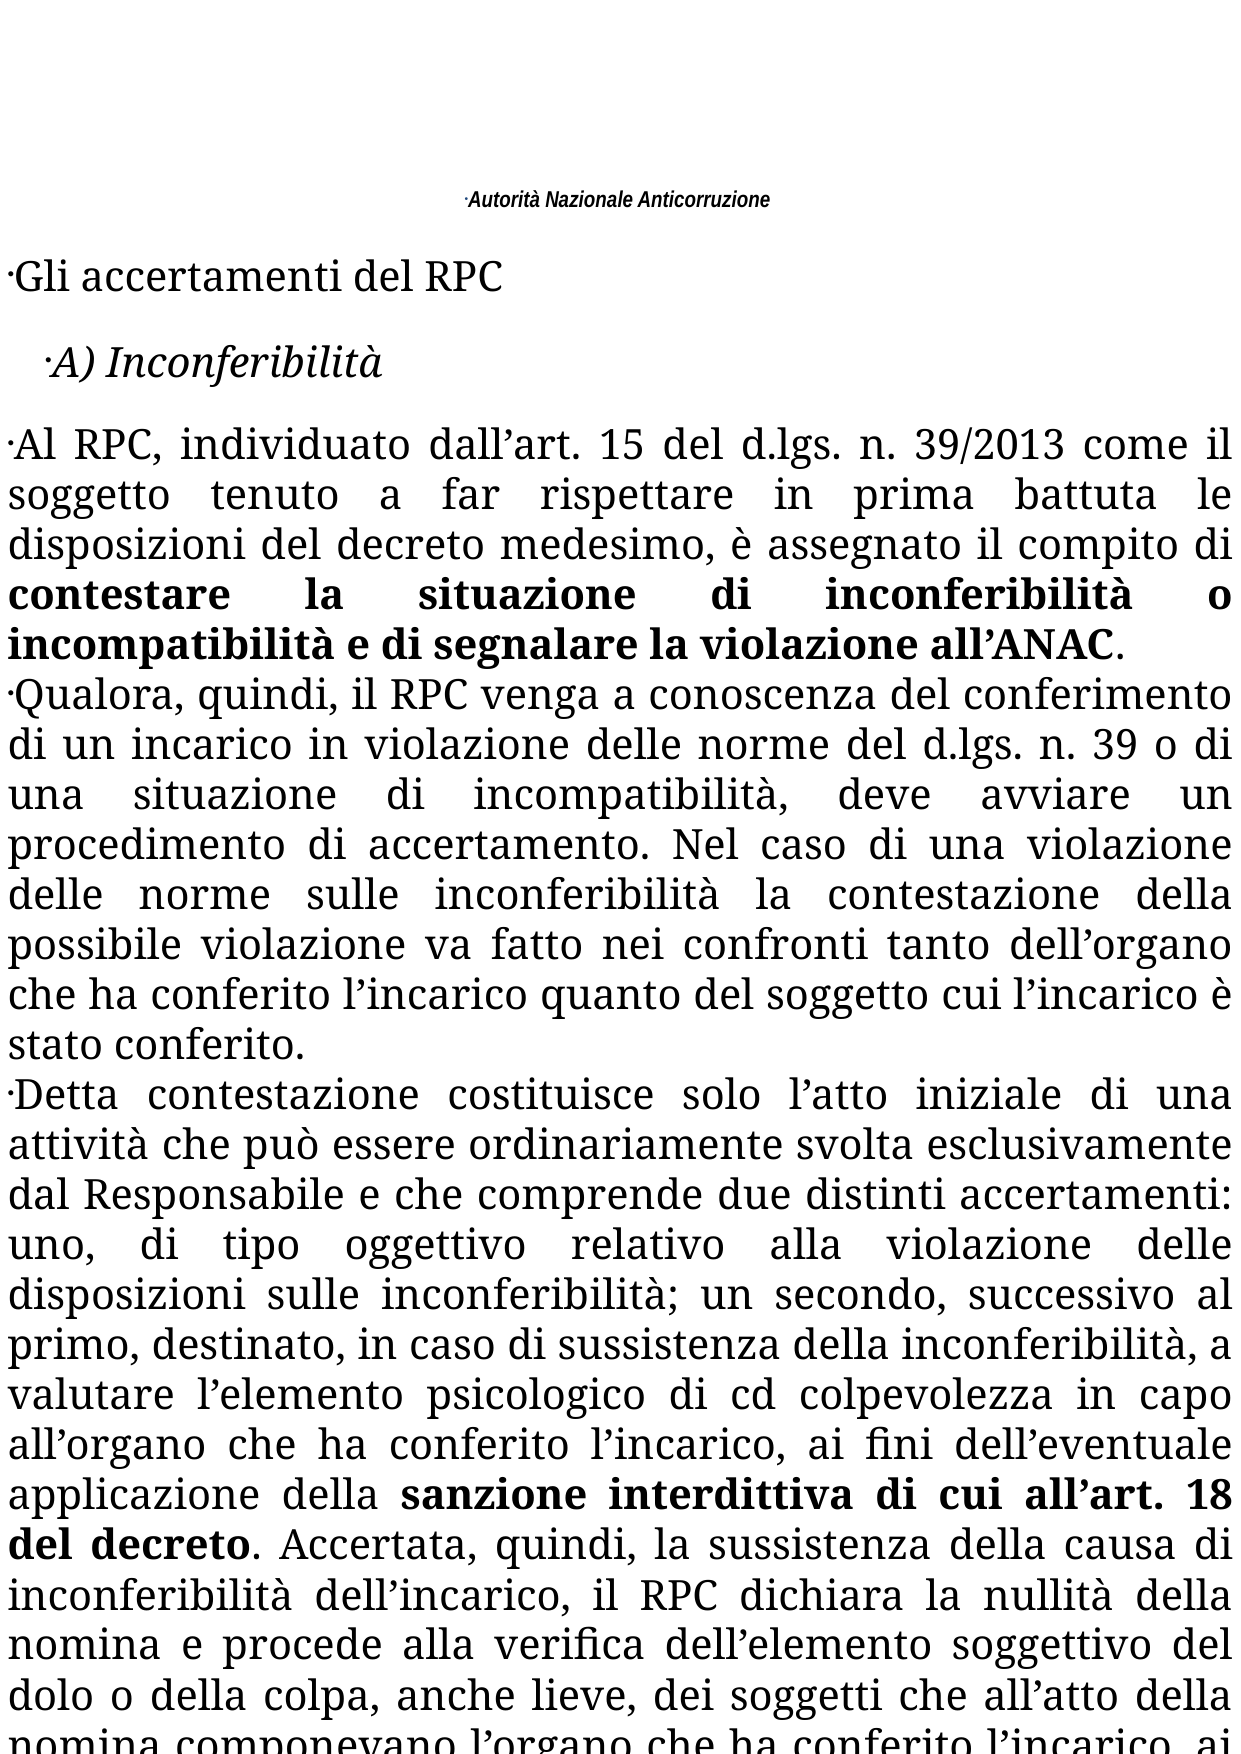

# Autorità Nazionale Anticorruzione
Gli accertamenti del RPC
A) Inconferibilità
Al RPC, individuato dall’art. 15 del d.lgs. n. 39/2013 come il soggetto tenuto a far rispettare in prima battuta le disposizioni del decreto medesimo, è assegnato il compito di contestare la situazione di inconferibilità o incompatibilità e di segnalare la violazione all’ANAC.
Qualora, quindi, il RPC venga a conoscenza del conferimento di un incarico in violazione delle norme del d.lgs. n. 39 o di una situazione di incompatibilità, deve avviare un procedimento di accertamento. Nel caso di una violazione delle norme sulle inconferibilità la contestazione della possibile violazione va fatto nei confronti tanto dell’organo che ha conferito l’incarico quanto del soggetto cui l’incarico è stato conferito.
Detta contestazione costituisce solo l’atto iniziale di una attività che può essere ordinariamente svolta esclusivamente dal Responsabile e che comprende due distinti accertamenti: uno, di tipo oggettivo relativo alla violazione delle disposizioni sulle inconferibilità; un secondo, successivo al primo, destinato, in caso di sussistenza della inconferibilità, a valutare l’elemento psicologico di cd colpevolezza in capo all’organo che ha conferito l’incarico, ai fini dell’eventuale applicazione della sanzione interdittiva di cui all’art. 18 del decreto. Accertata, quindi, la sussistenza della causa di inconferibilità dell’incarico, il RPC dichiara la nullità della nomina e procede alla verifica dell’elemento soggettivo del dolo o della colpa, anche lieve, dei soggetti che all’atto della nomina componevano l’organo che ha conferito l’incarico, ai fini della applicazione della sanzione inibitoria prevista all’art. 18 del d.lgs. n. 39/2013.